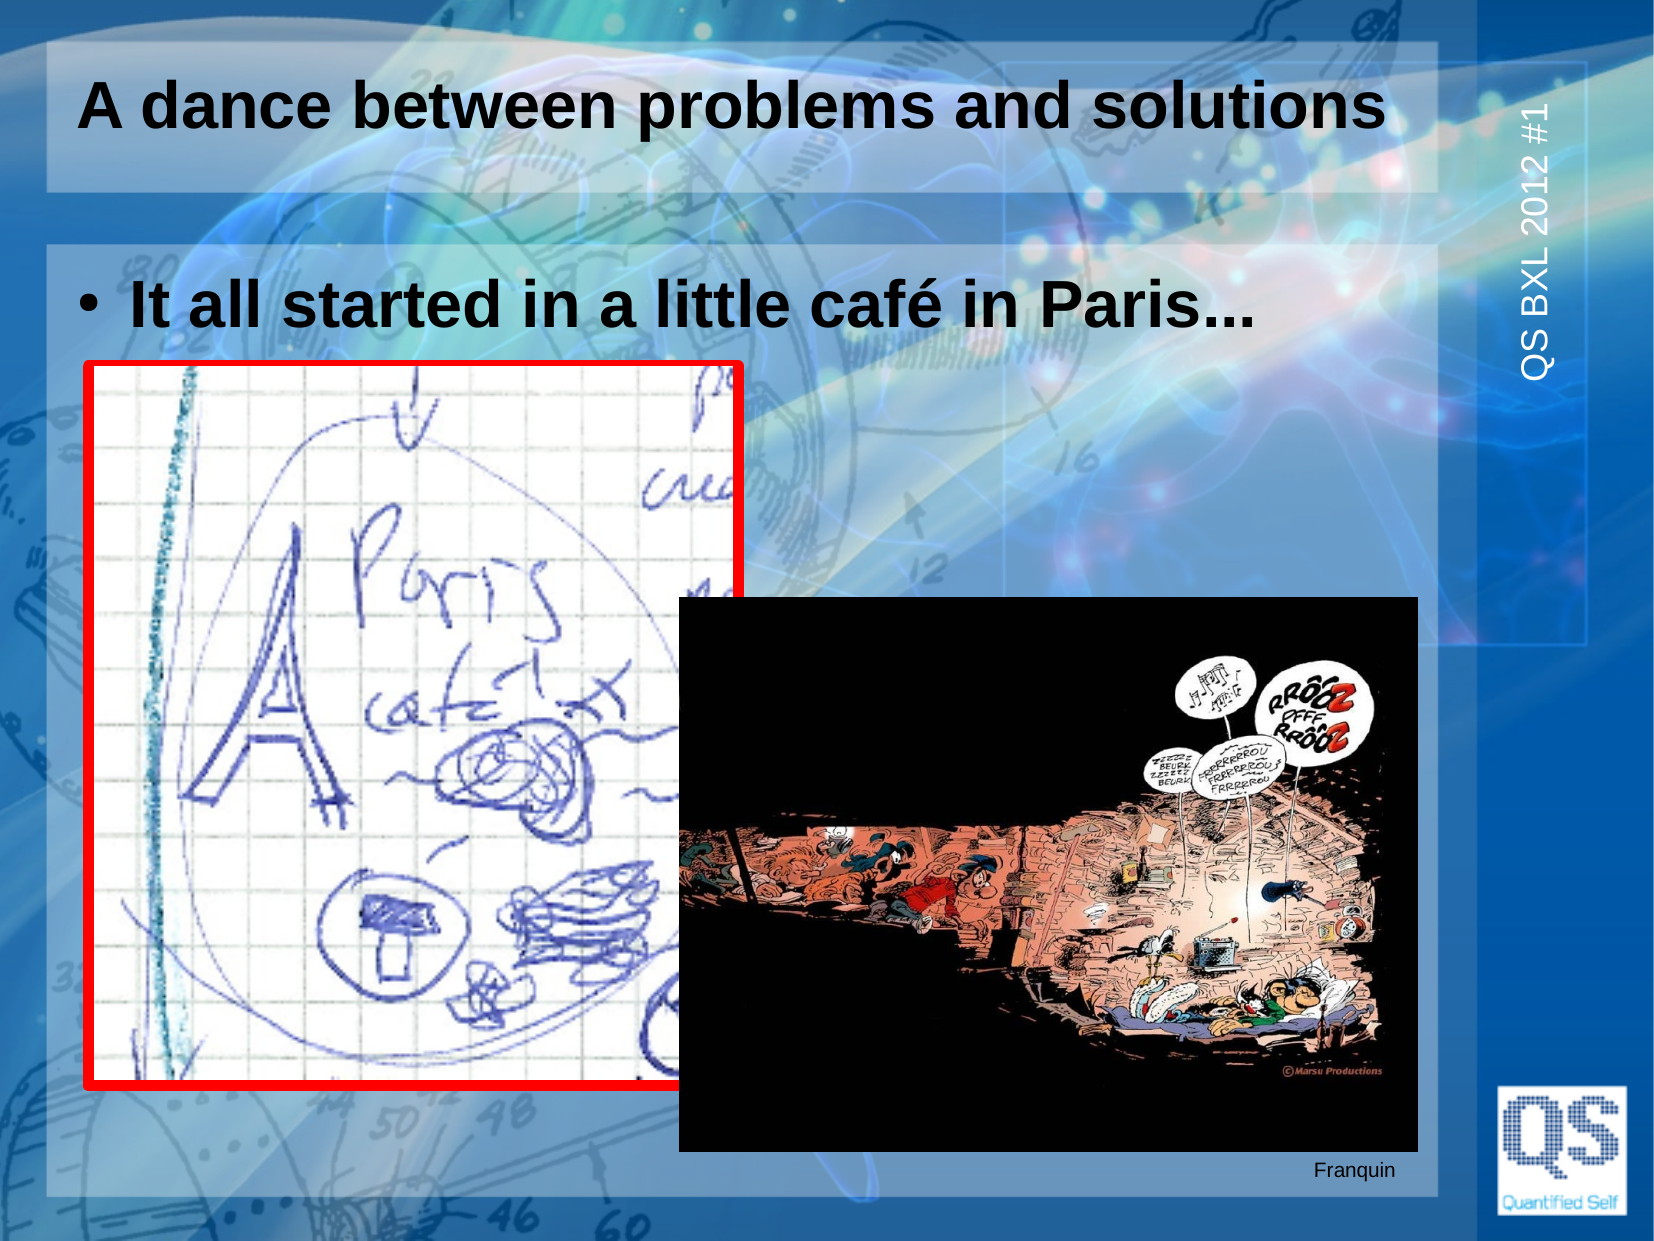

# A dance between problems and solutions
It all started in a little café in Paris...
Franquin